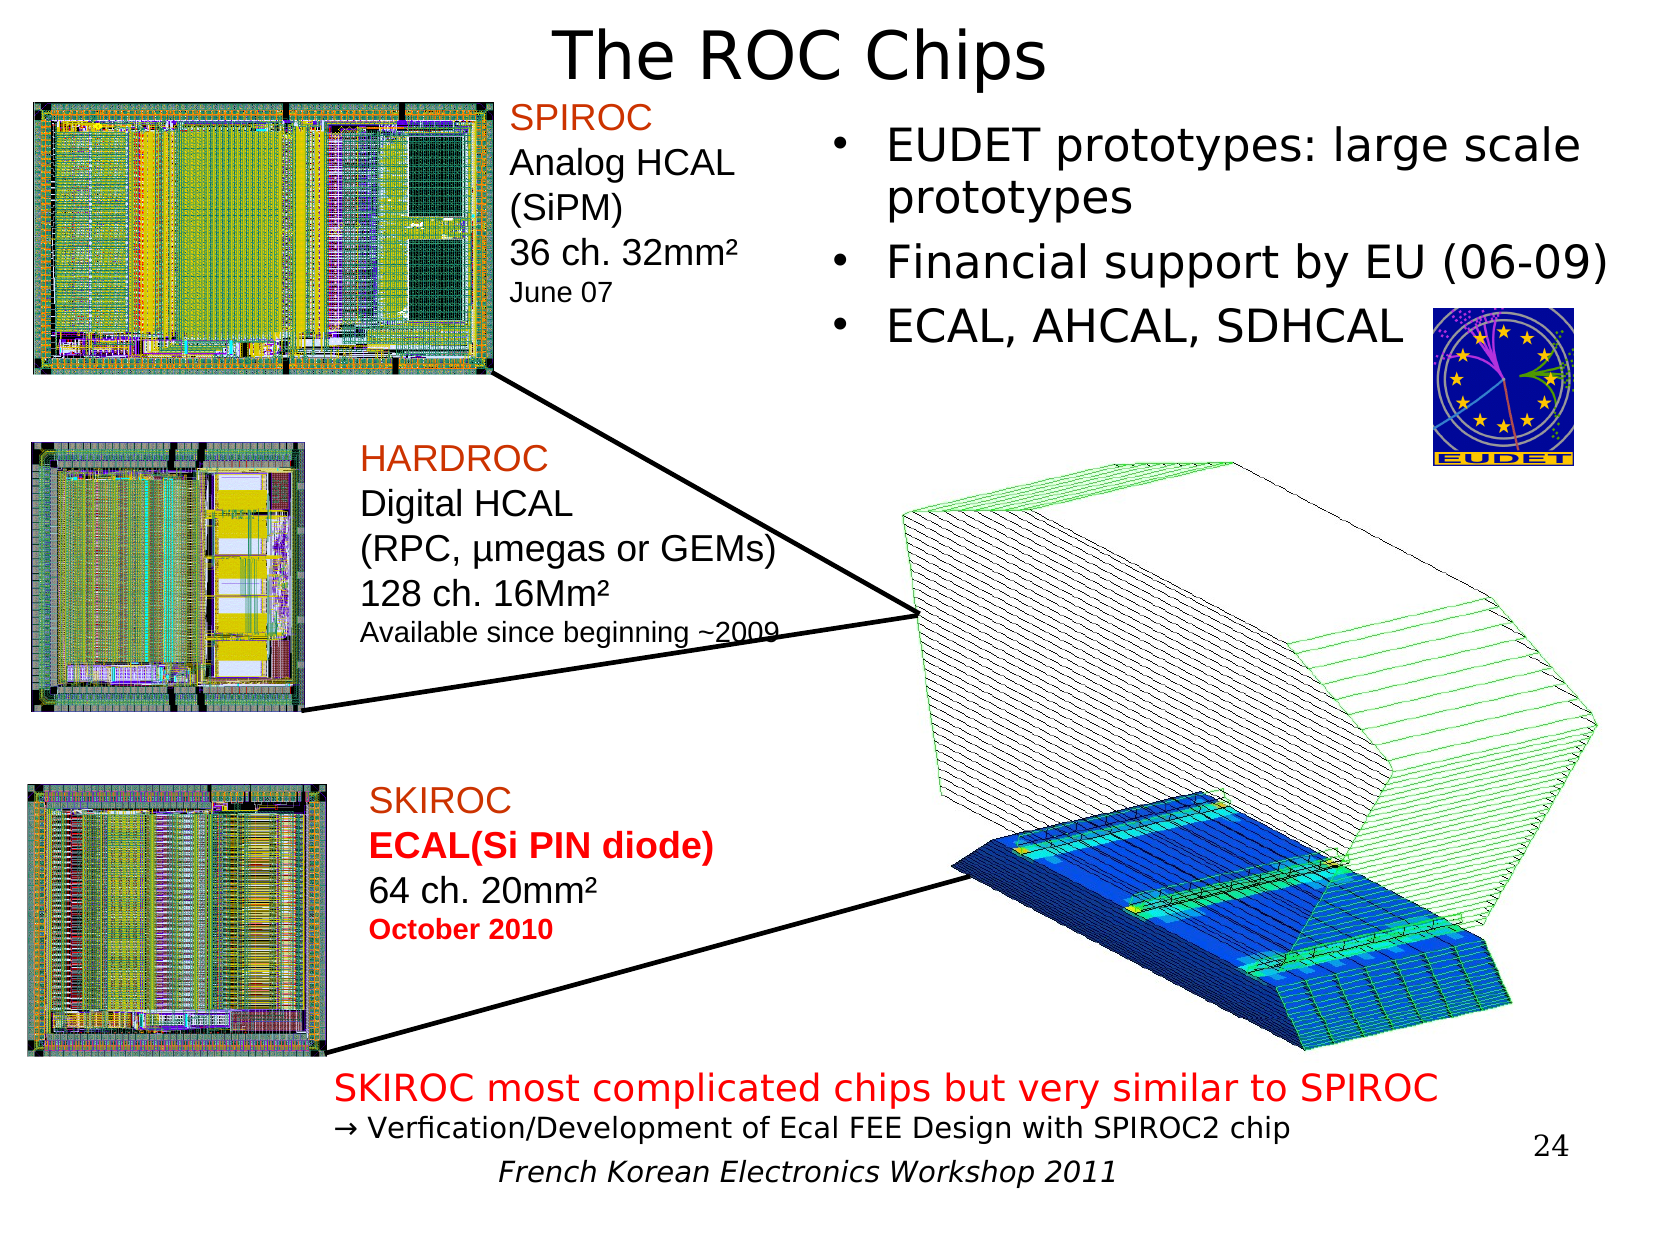

# The ROC Chips
SPIROC
Analog HCAL
(SiPM)
36 ch. 32mm²
June 07
EUDET prototypes: large scale prototypes
Financial support by EU (06-09)
ECAL, AHCAL, SDHCAL
HARDROC
Digital HCAL
(RPC, µmegas or GEMs)
128 ch. 16Mm²
Available since beginning ~2009
SKIROC
ECAL(Si PIN diode)
64 ch. 20mm²
October 2010
SKIROC most complicated chips but very similar to SPIROC
→ Verfication/Development of Ecal FEE Design with SPIROC2 chip
24